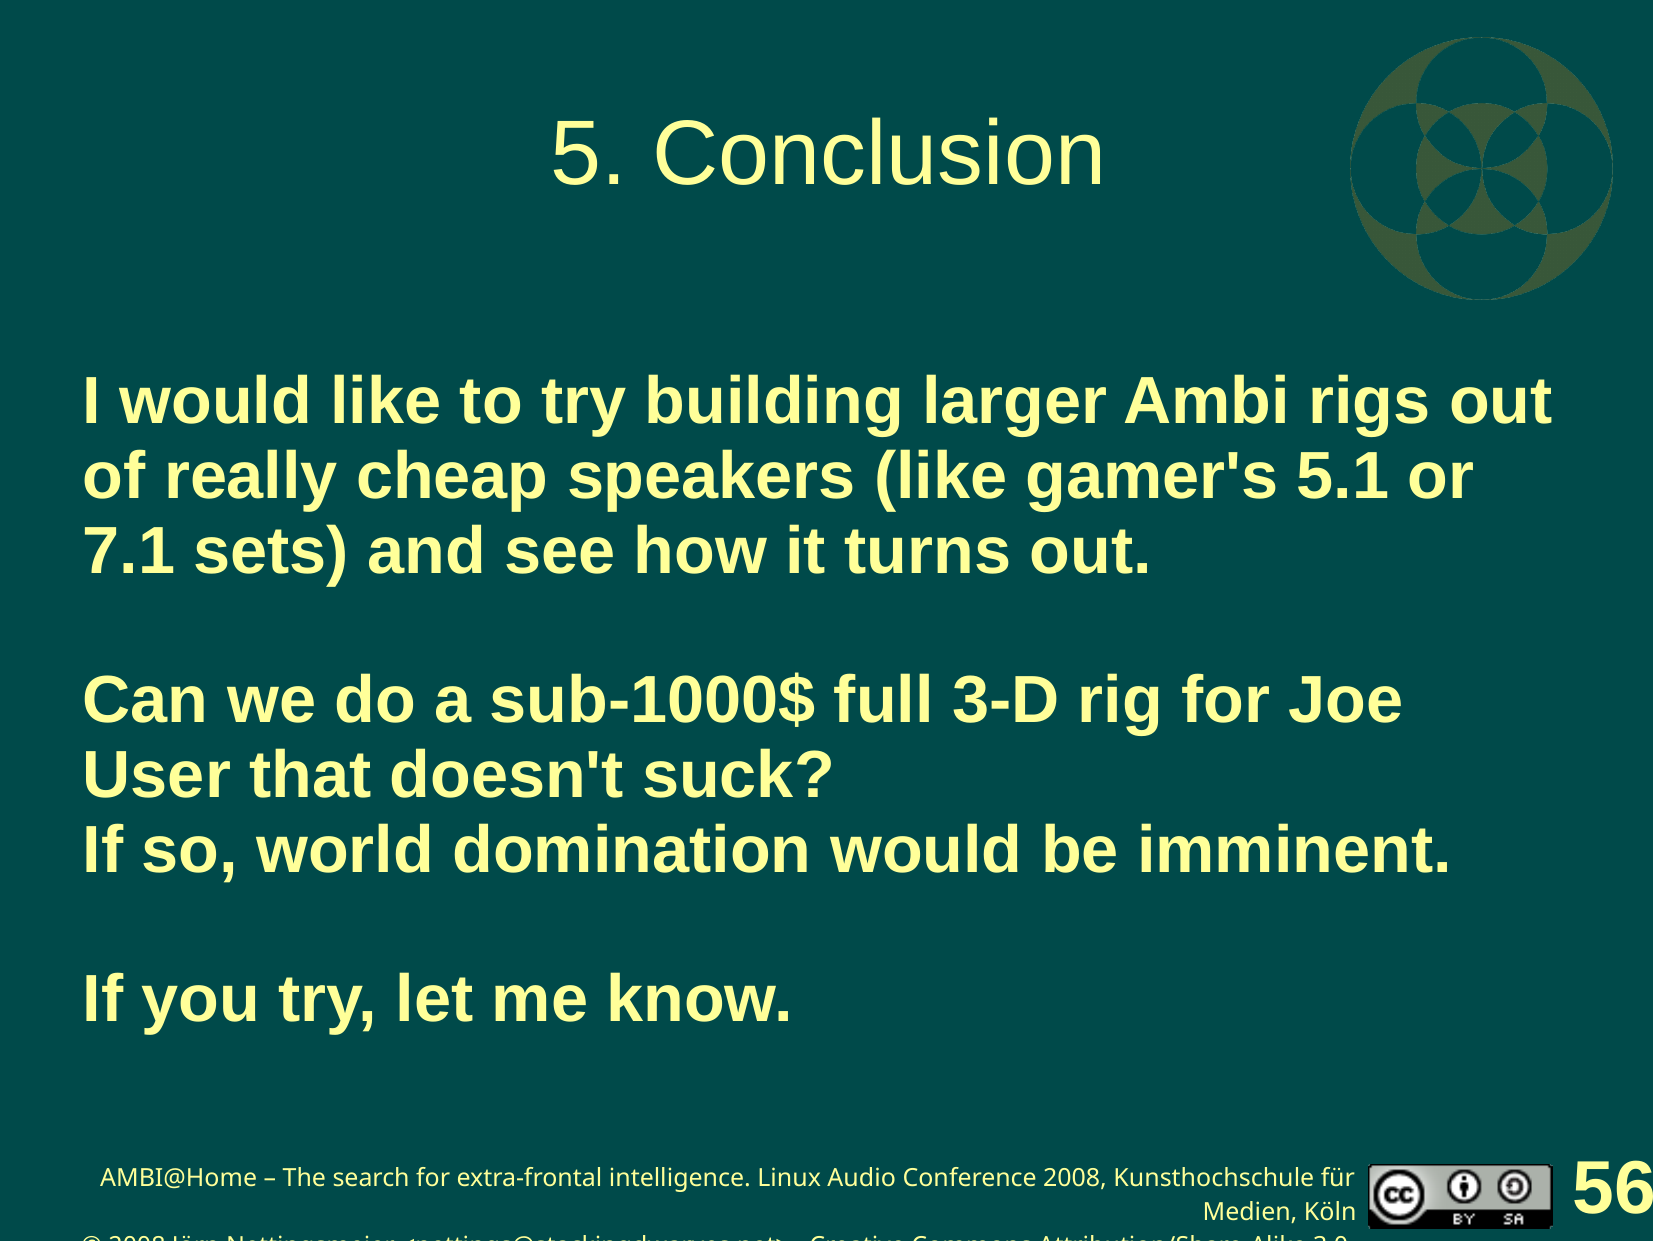

# 5. Conclusion
I would like to try building larger Ambi rigs out of really cheap speakers (like gamer's 5.1 or 7.1 sets) and see how it turns out.
Can we do a sub-1000$ full 3-D rig for Joe User that doesn't suck?
If so, world domination would be imminent.
If you try, let me know.